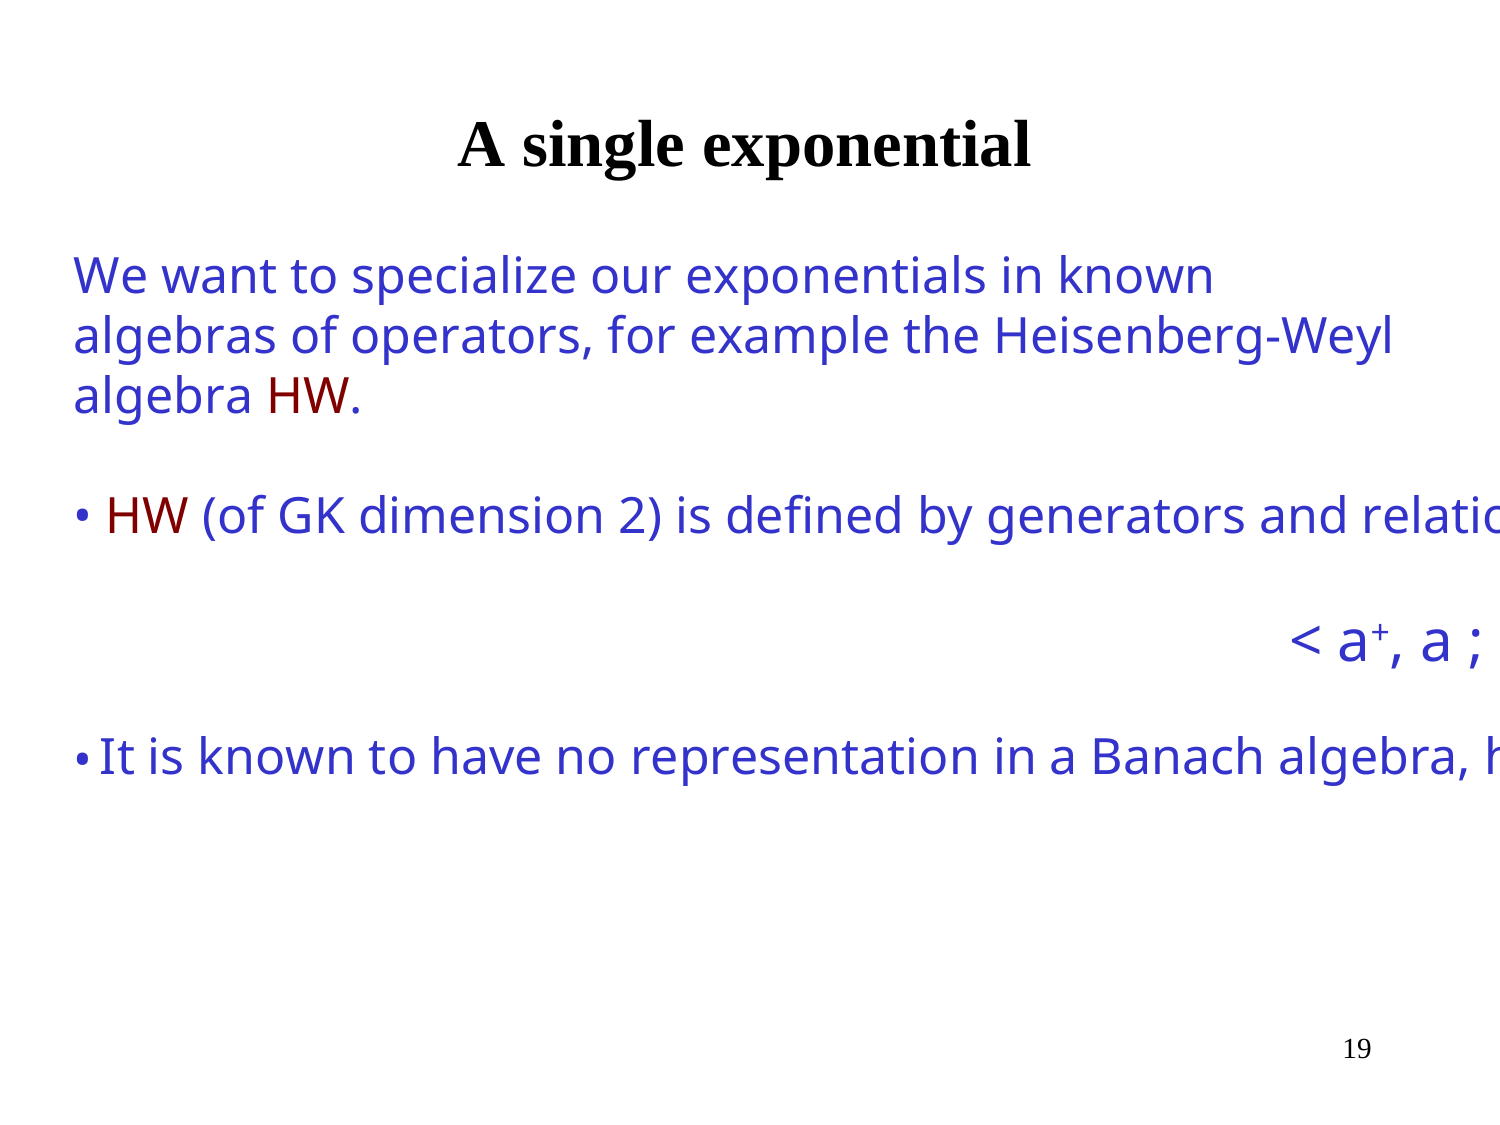

A single exponential
We want to specialize our exponentials in known
algebras of operators, for example the Heisenberg-Weyl
algebra HW.
 HW (of GK dimension 2) is defined by generators and relations (in the category AAU) as
< a+, a ; [a , a+ ]=1 >C-AAU
 It is known to have no representation in a Banach algebra, hence no representation by bounded operators in any Banach space.
19